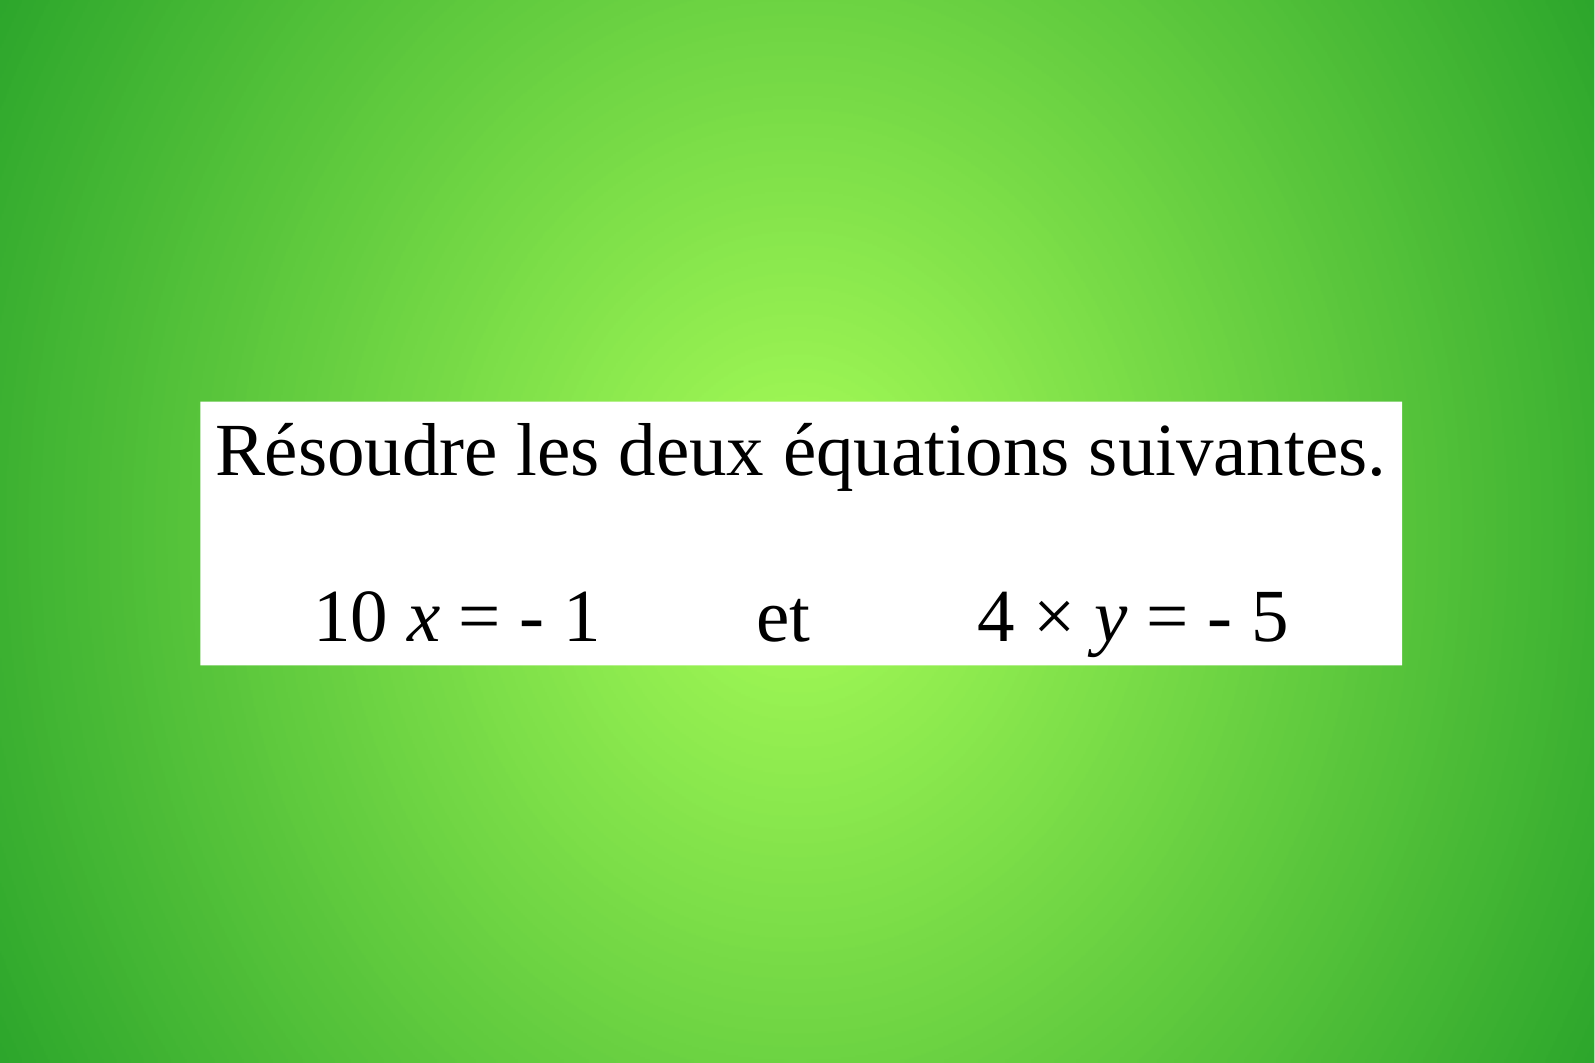

Résoudre les deux équations suivantes.
10 x = - 1			et			4 × y = - 5